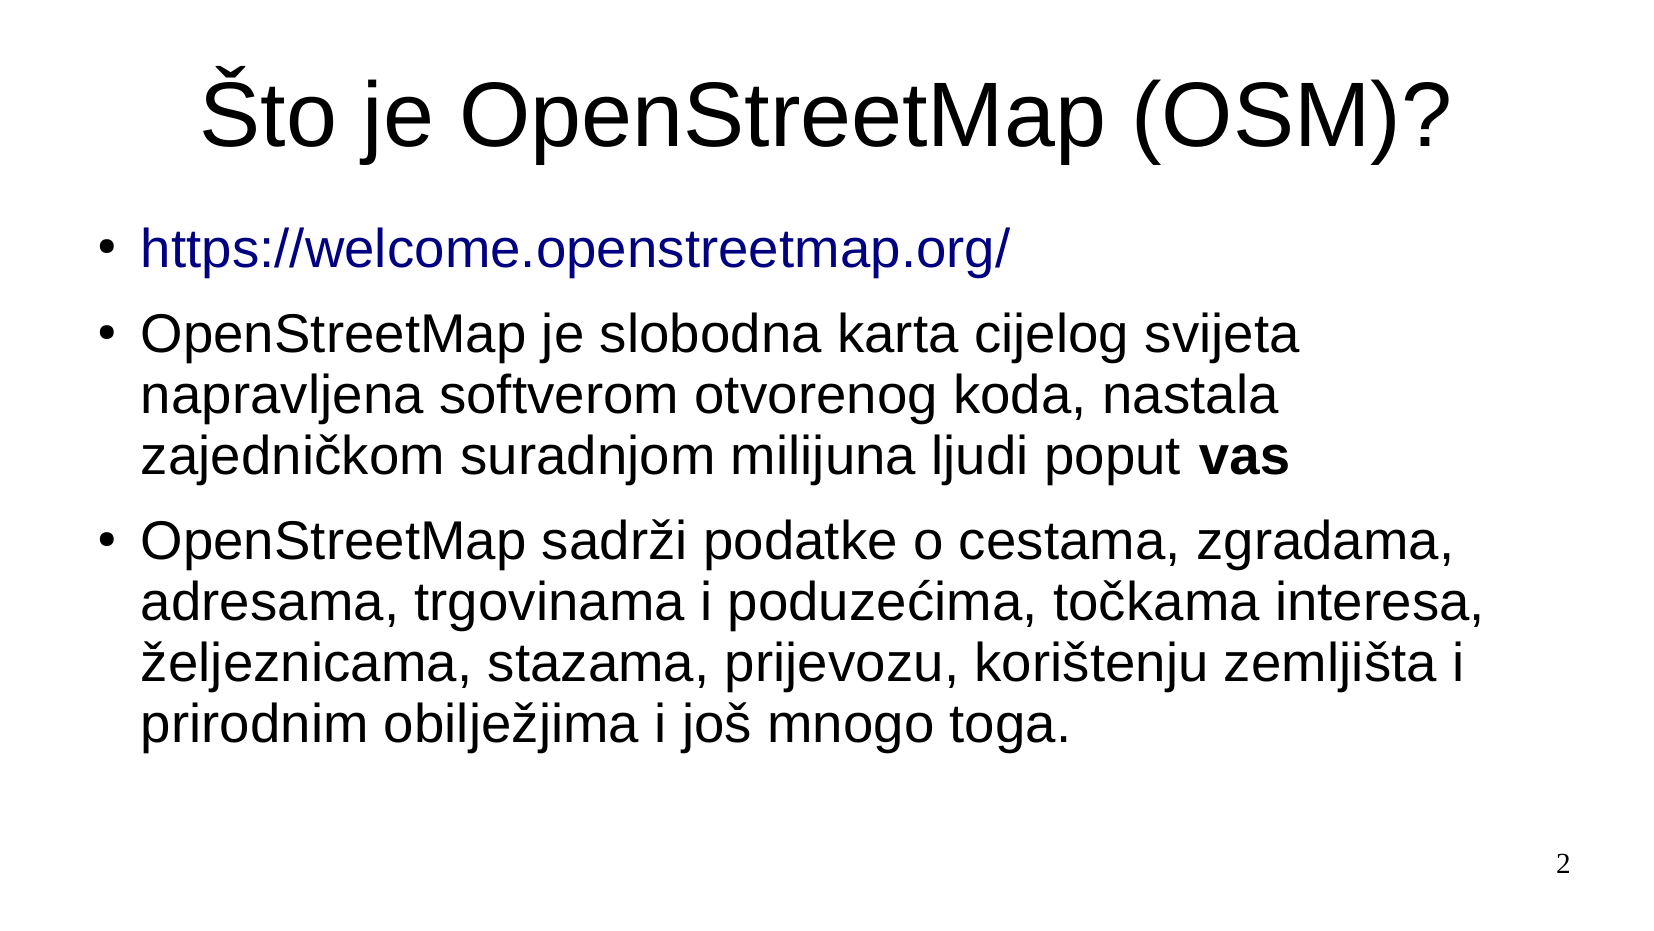

# Što je OpenStreetMap (OSM)?
https://welcome.openstreetmap.org/
OpenStreetMap je slobodna karta cijelog svijeta napravljena softverom otvorenog koda, nastala zajedničkom suradnjom milijuna ljudi poput vas
OpenStreetMap sadrži podatke o cestama, zgradama, adresama, trgovinama i poduzećima, točkama interesa, željeznicama, stazama, prijevozu, korištenju zemljišta i prirodnim obilježjima i još mnogo toga.
2